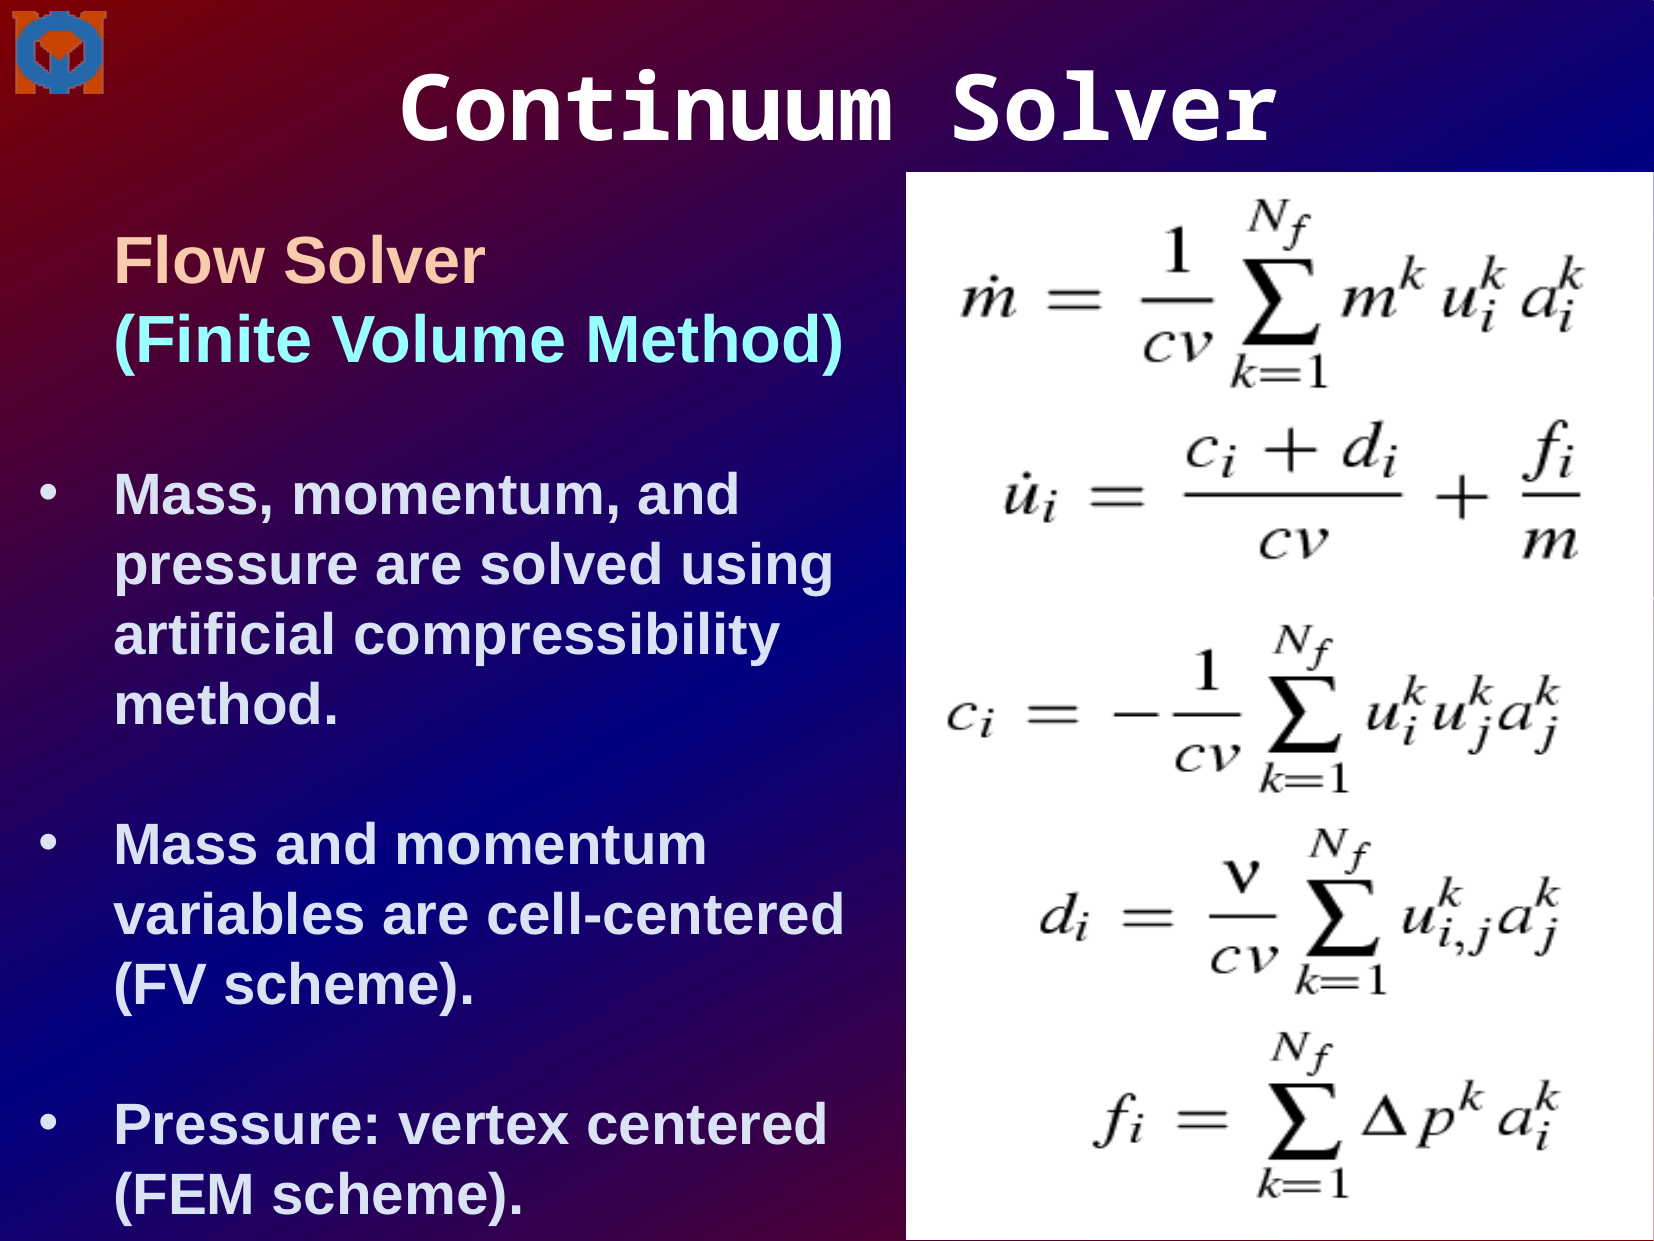

# Continuum Solver
Flow Solver
(Finite Volume Method)
Mass, momentum, and pressure are solved using artificial compressibility method.
Mass and momentum variables are cell-centered (FV scheme).
Pressure: vertex centered (FEM scheme).